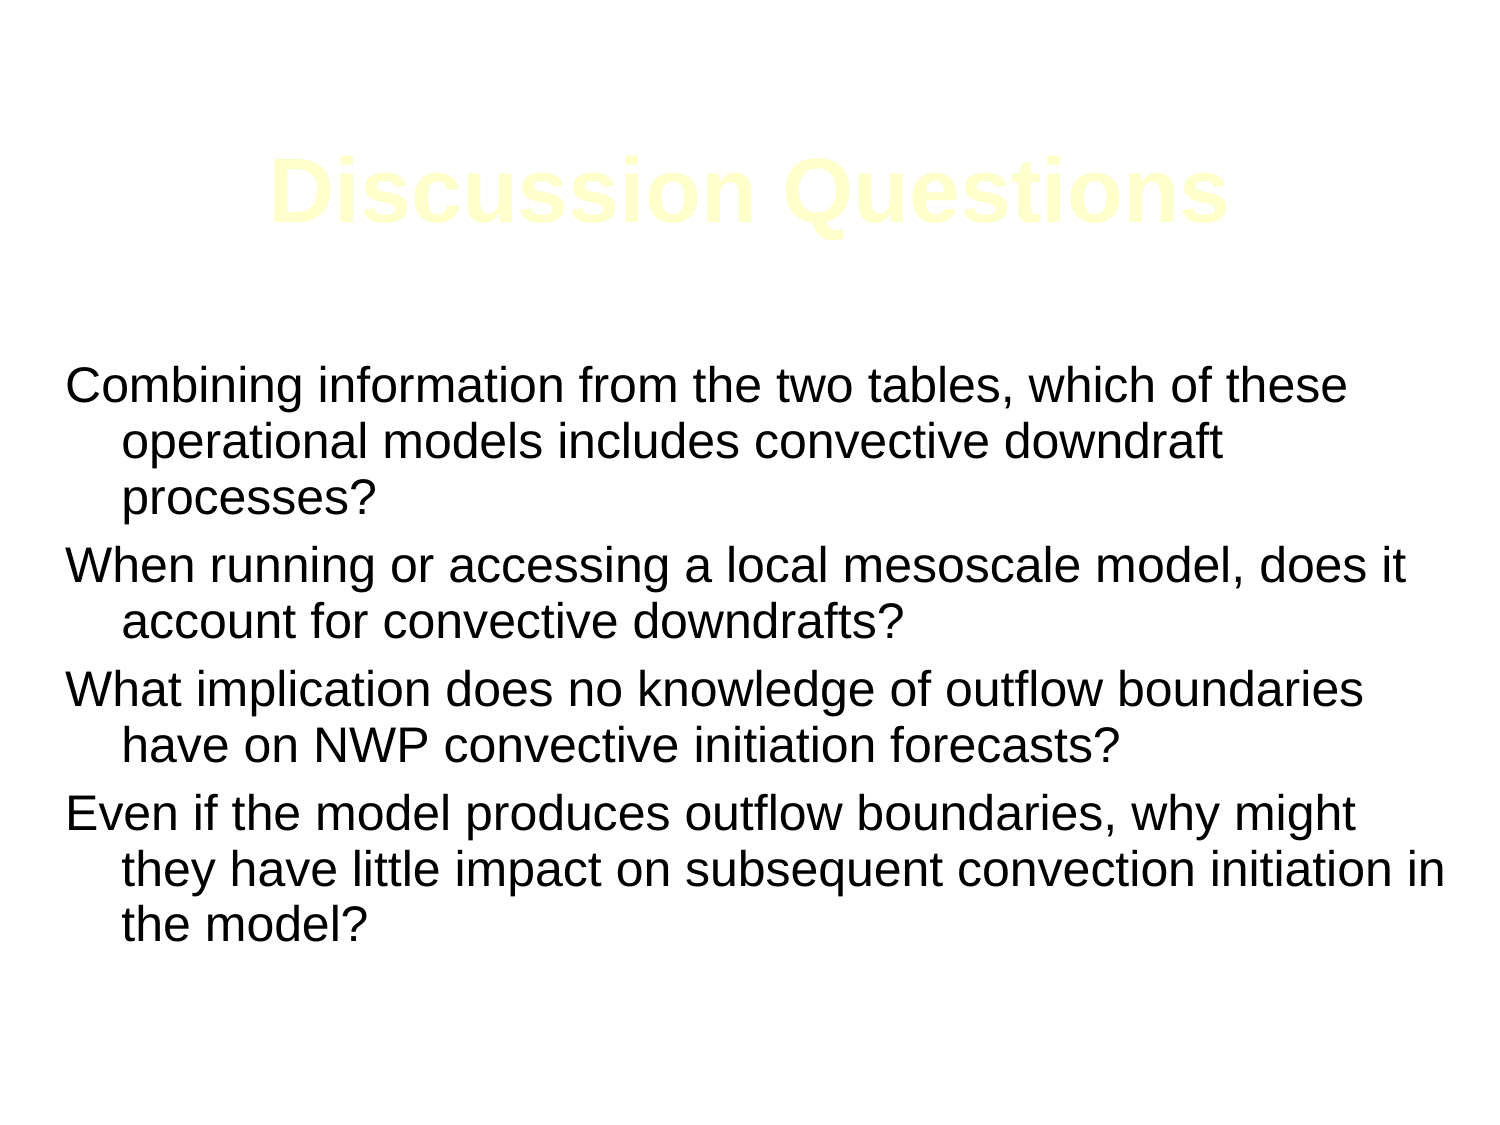

# Discussion Questions
Combining information from the two tables, which of these operational models includes convective downdraft processes?
When running or accessing a local mesoscale model, does it account for convective downdrafts?
What implication does no knowledge of outflow boundaries have on NWP convective initiation forecasts?
Even if the model produces outflow boundaries, why might they have little impact on subsequent convection initiation in the model?